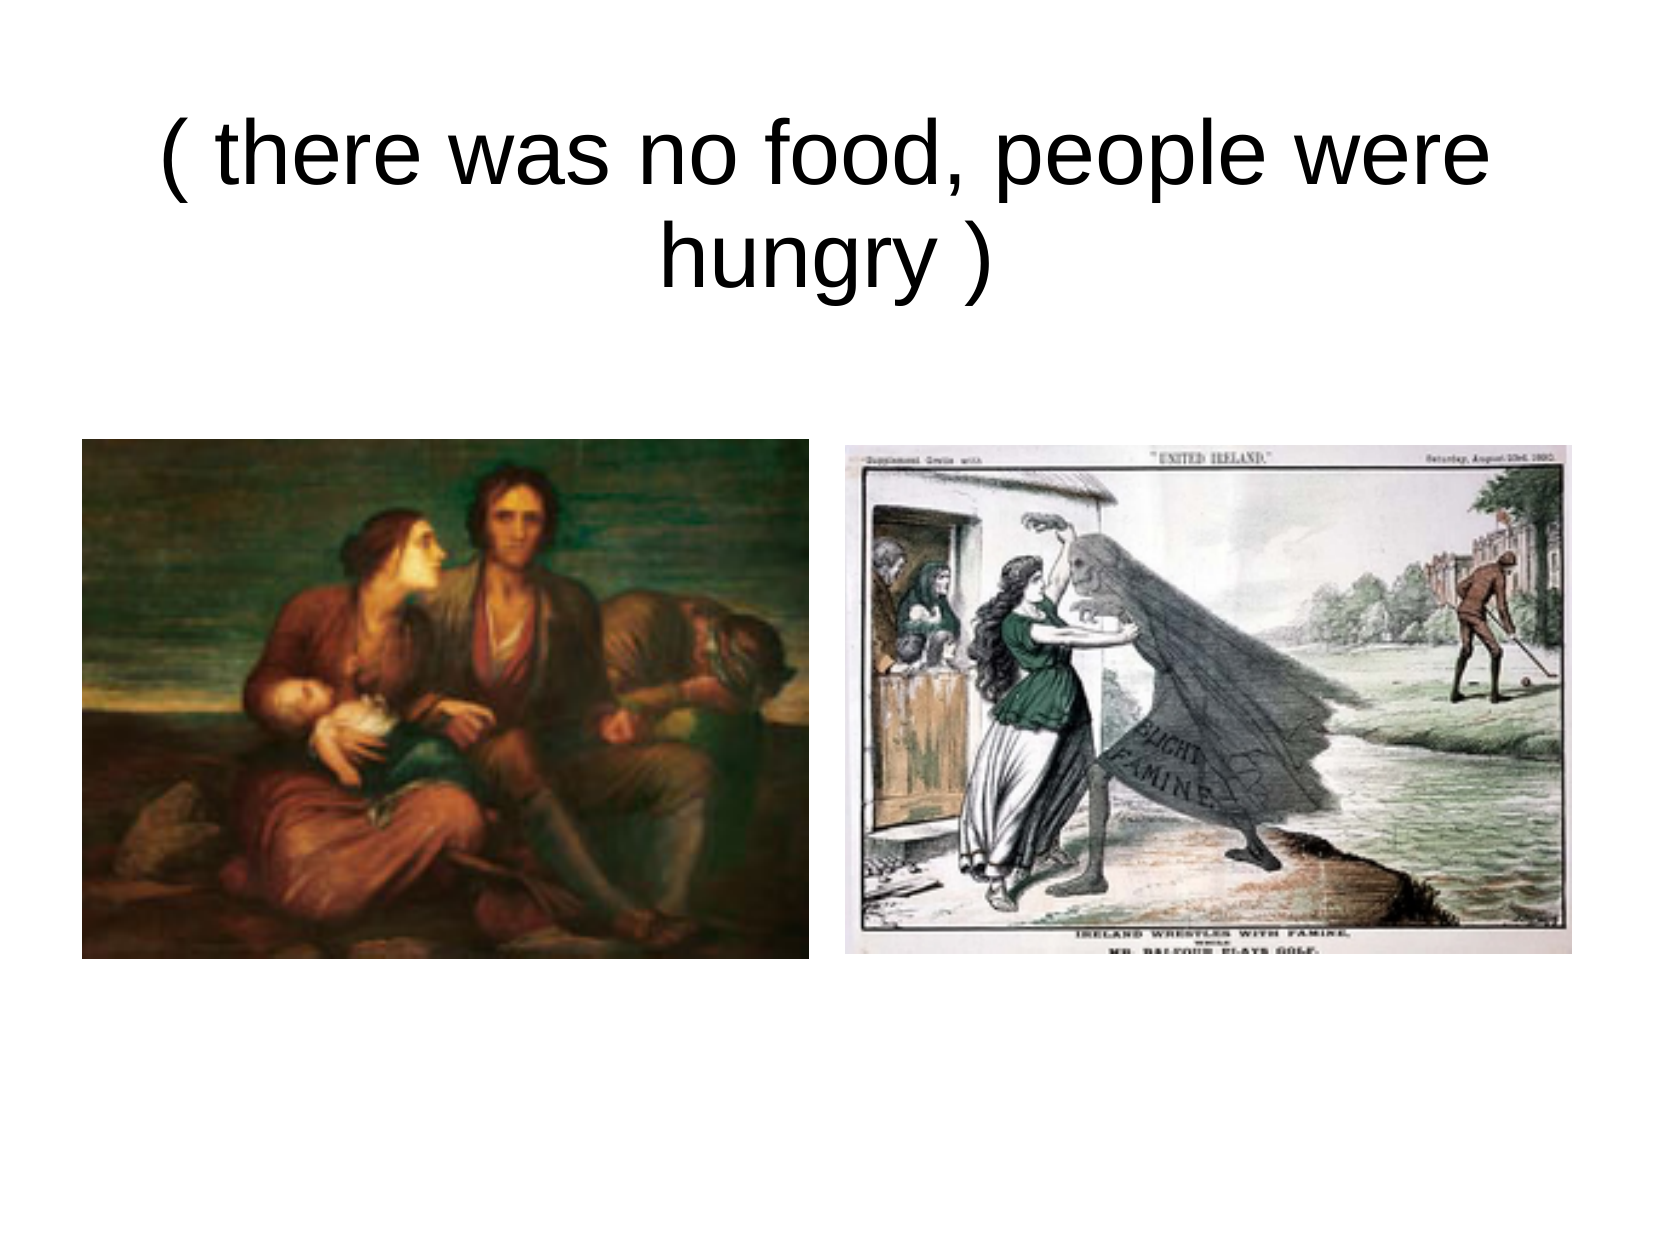

# ( there was no food, people were hungry )